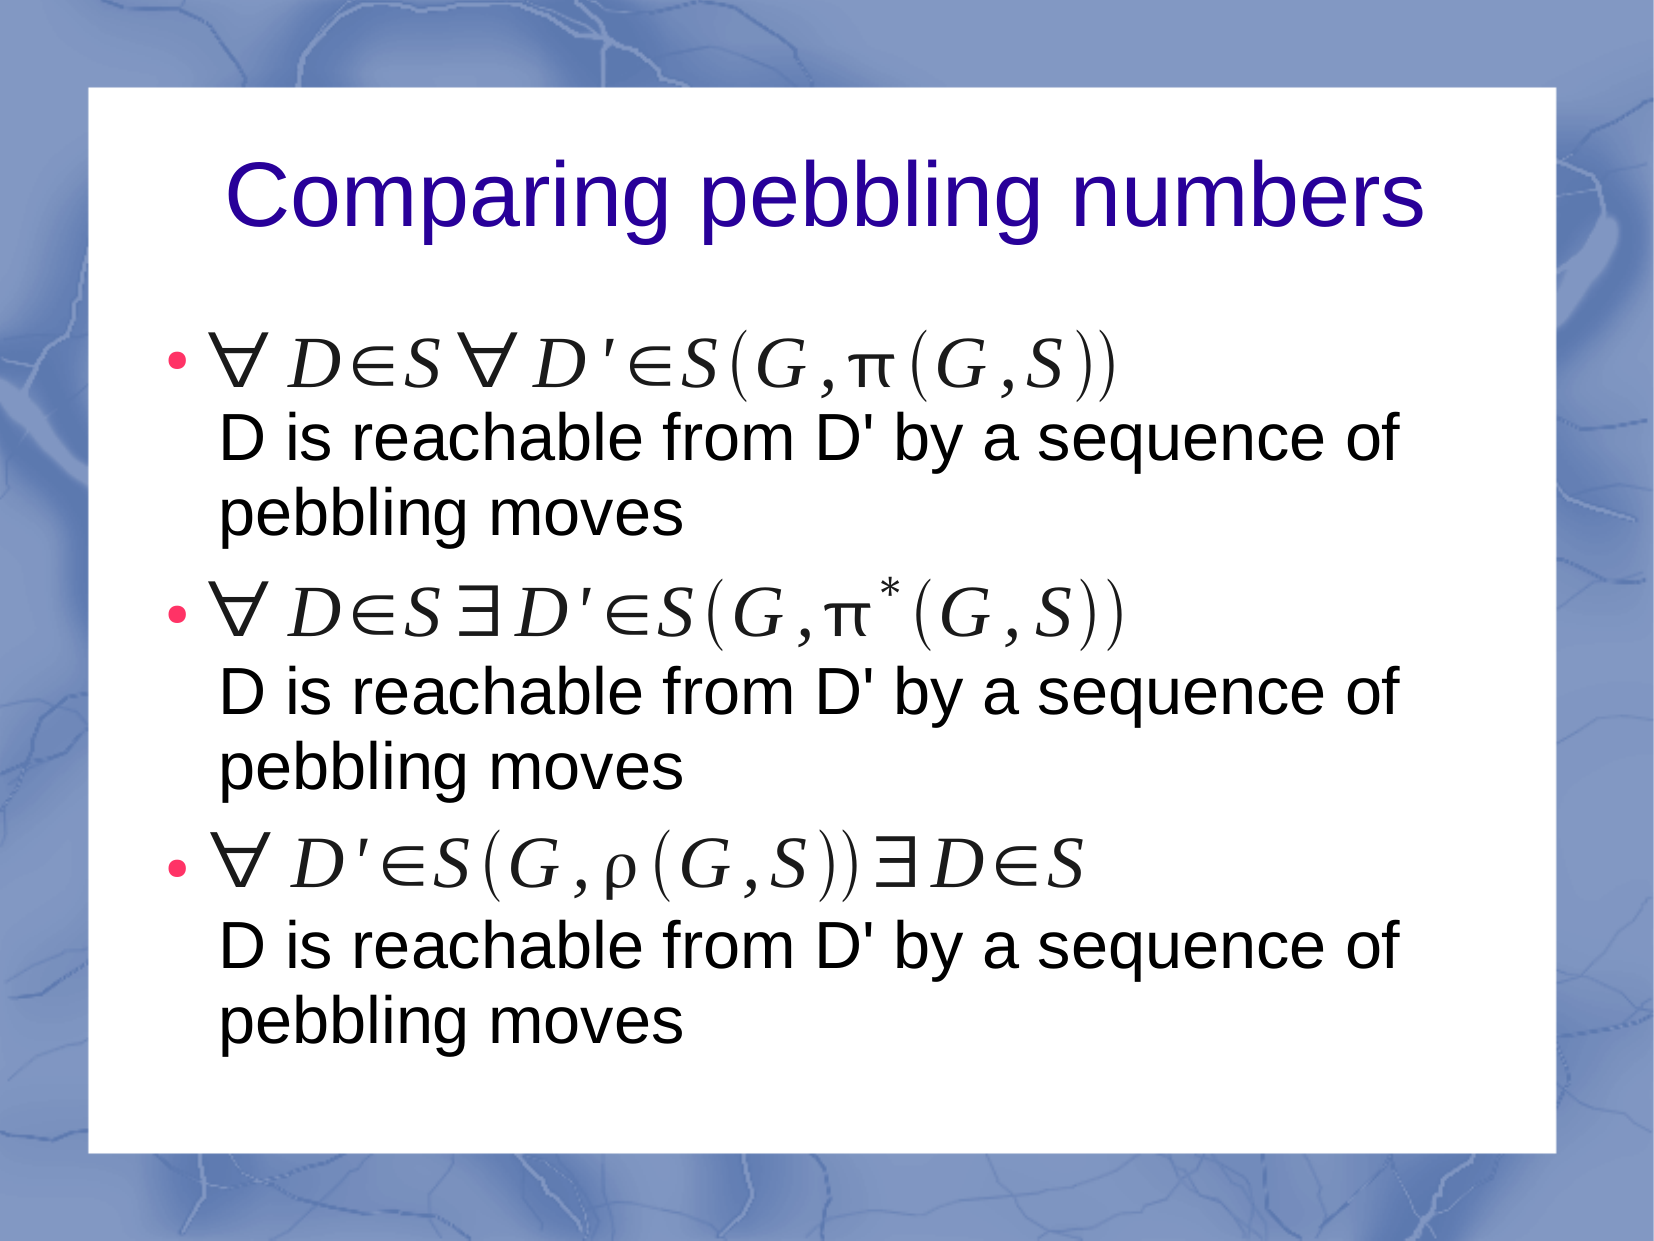

# Comparing pebbling numbers
D is reachable from D' by a sequence of pebbling moves
D is reachable from D' by a sequence of pebbling moves
D is reachable from D' by a sequence of pebbling moves